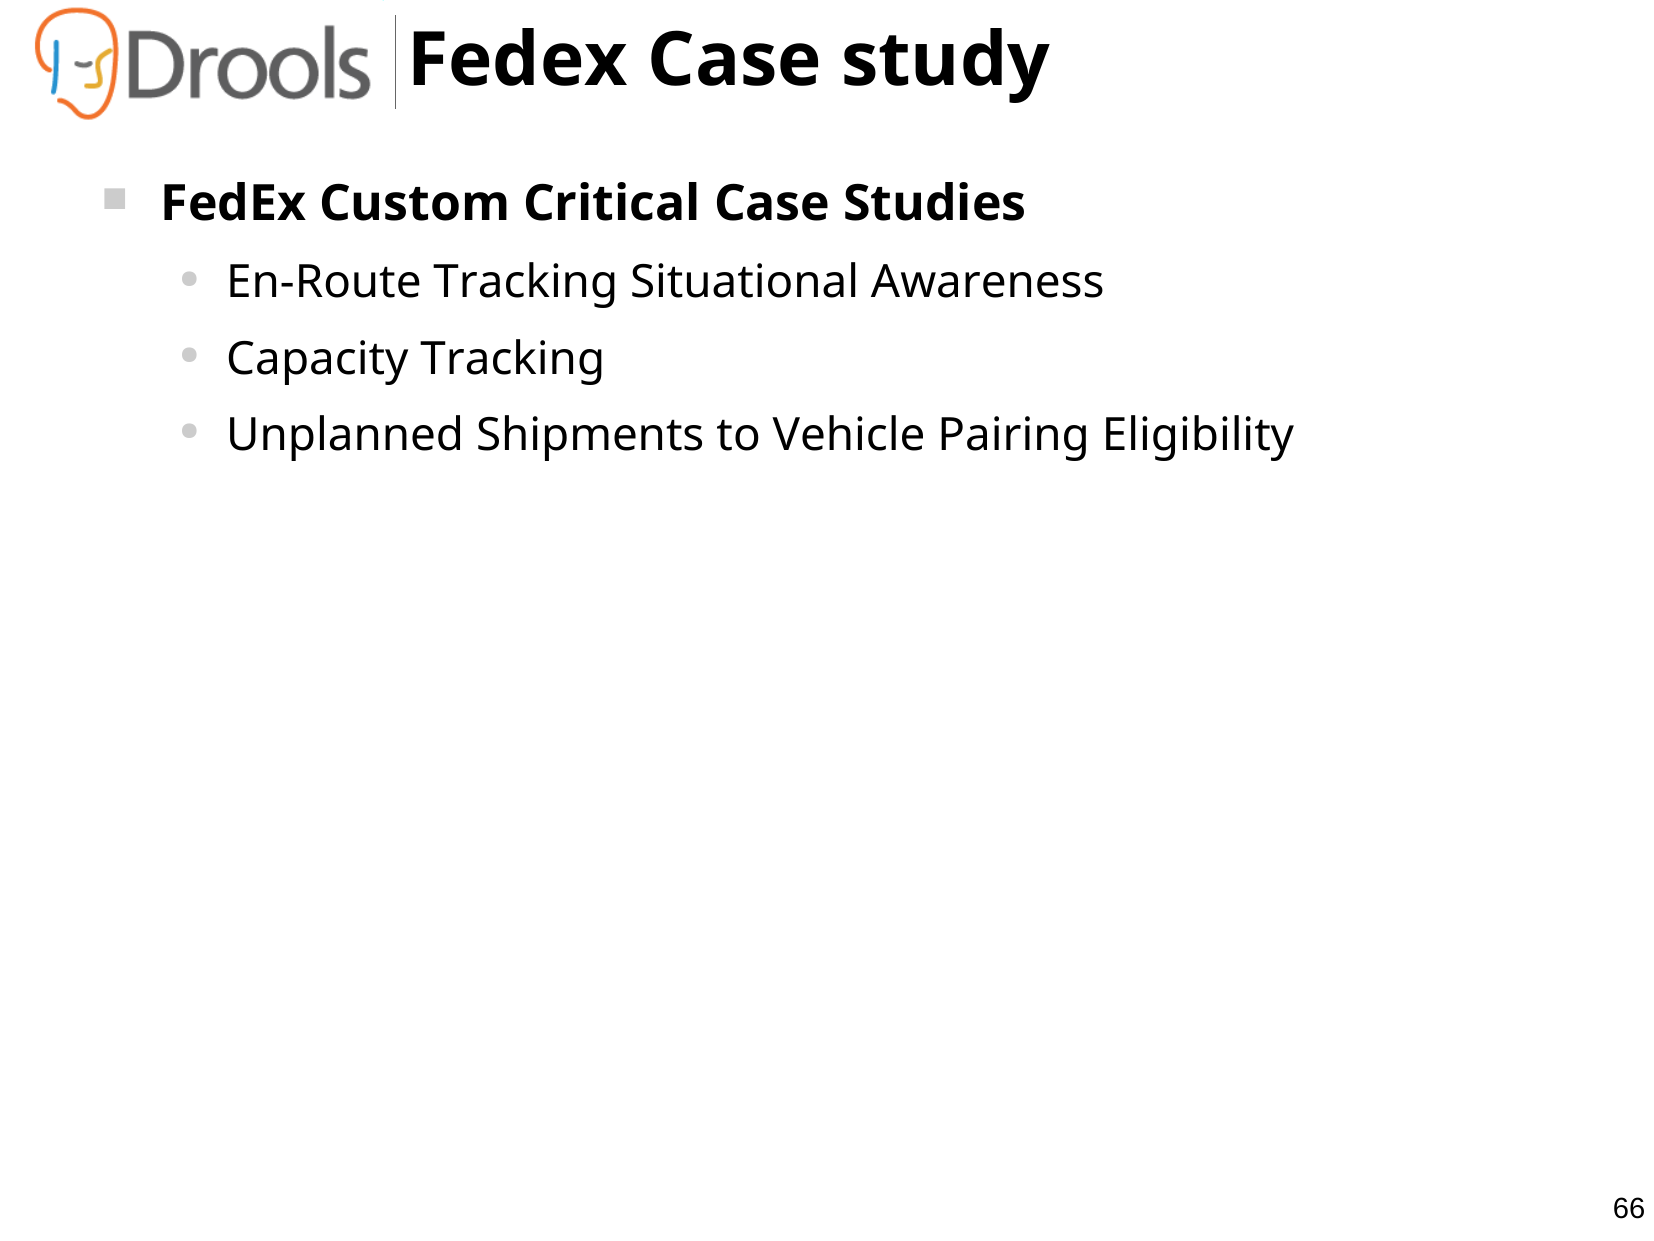

Fedex Case study
# FedEx Custom Critical Case Studies
En-Route Tracking Situational Awareness
Capacity Tracking
Unplanned Shipments to Vehicle Pairing Eligibility